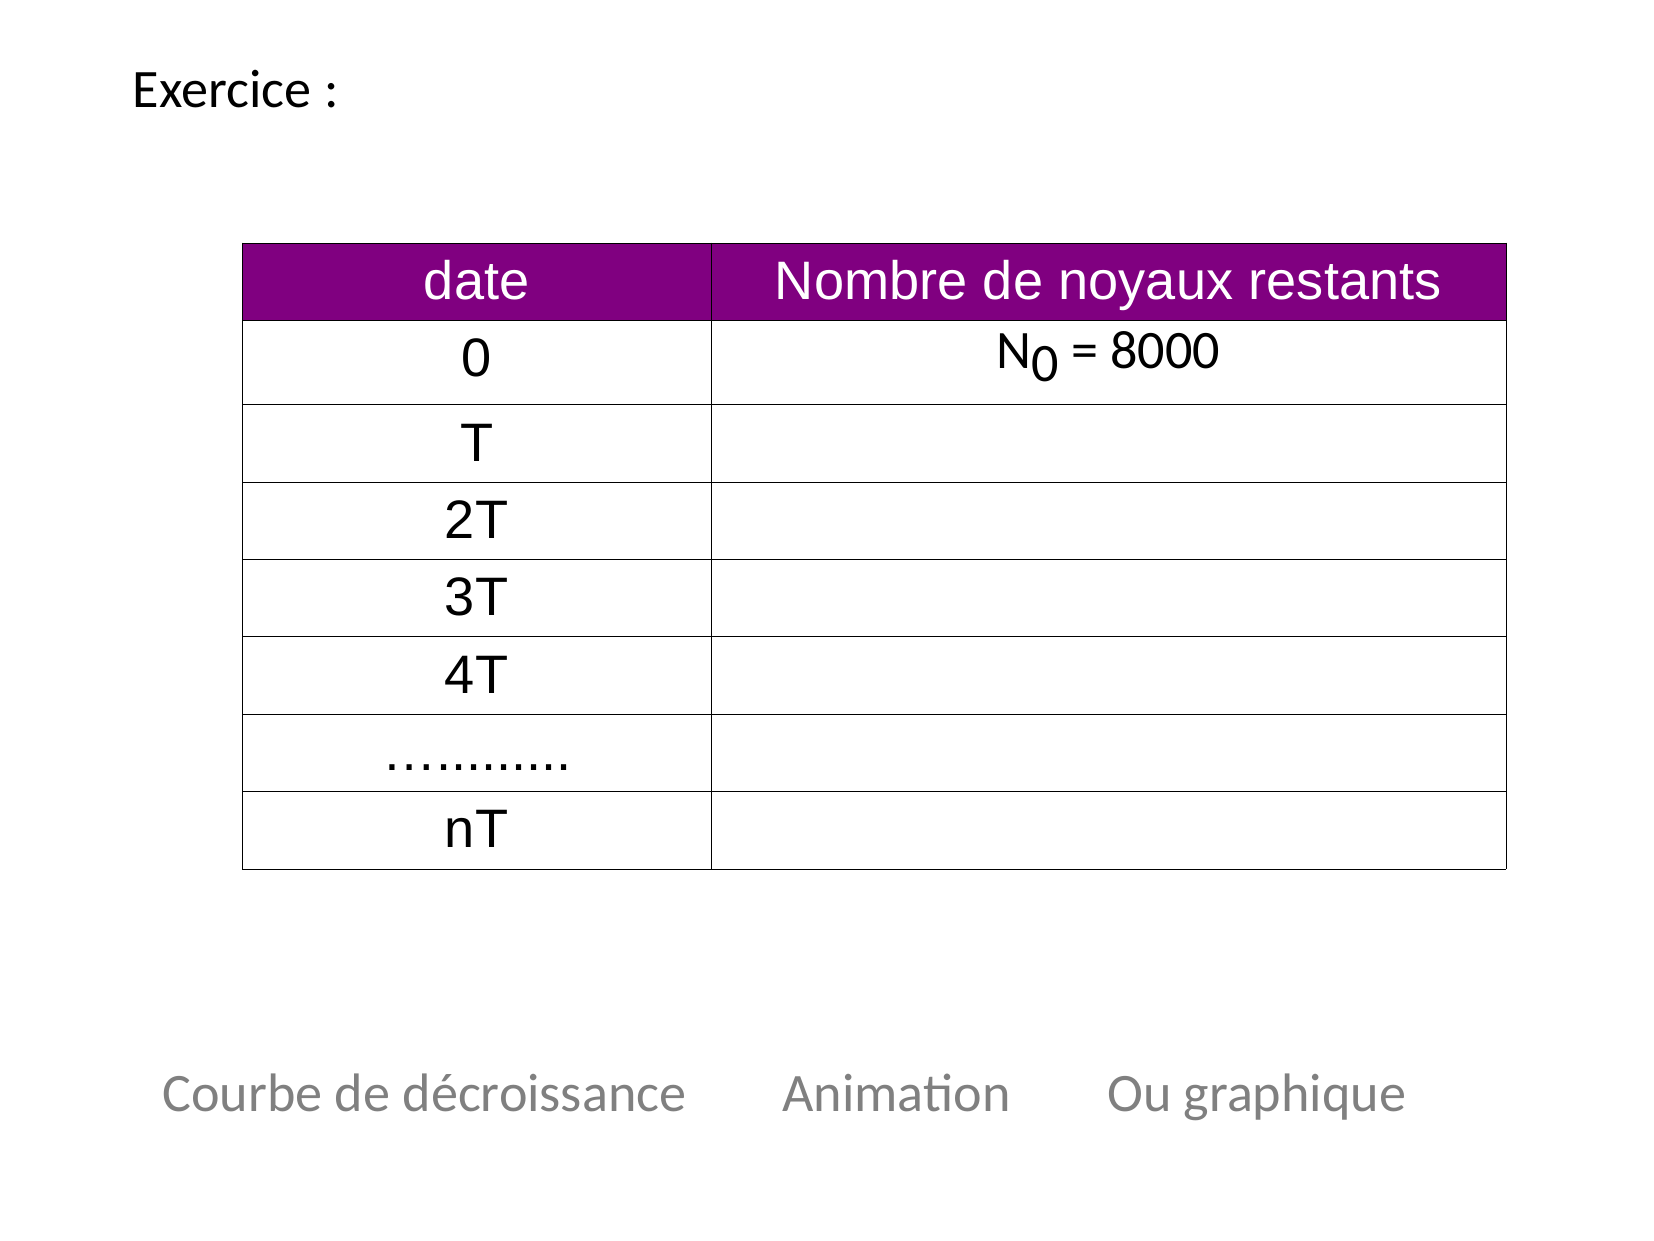

Exercice :
| date | Nombre de noyaux restants |
| --- | --- |
| 0 | N0 = 8000 |
| T | |
| 2T | |
| 3T | |
| 4T | |
| …......... | |
| nT | |
Courbe de décroissance
Animation
Ou graphique